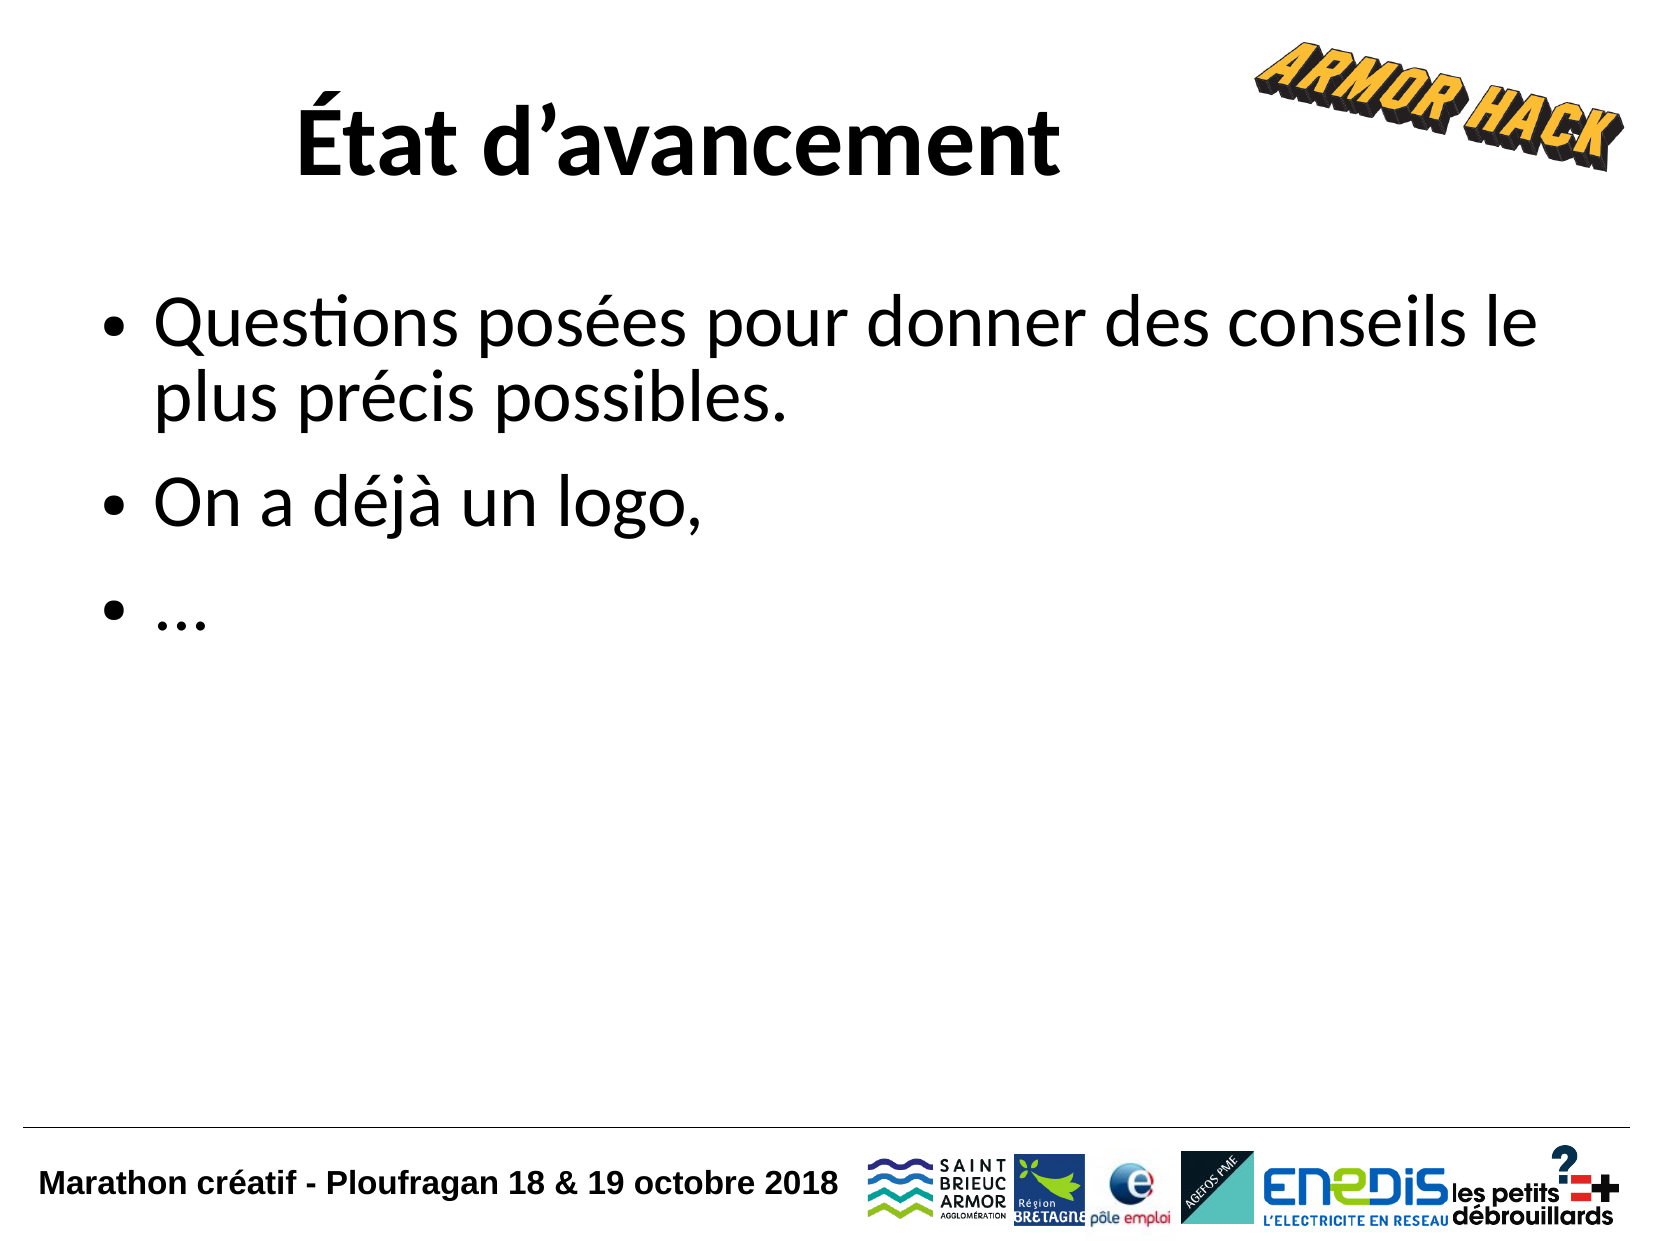

# État d’avancement
Questions posées pour donner des conseils le plus précis possibles.
On a déjà un logo,
...
Marathon créatif - Ploufragan 18 & 19 octobre 2018